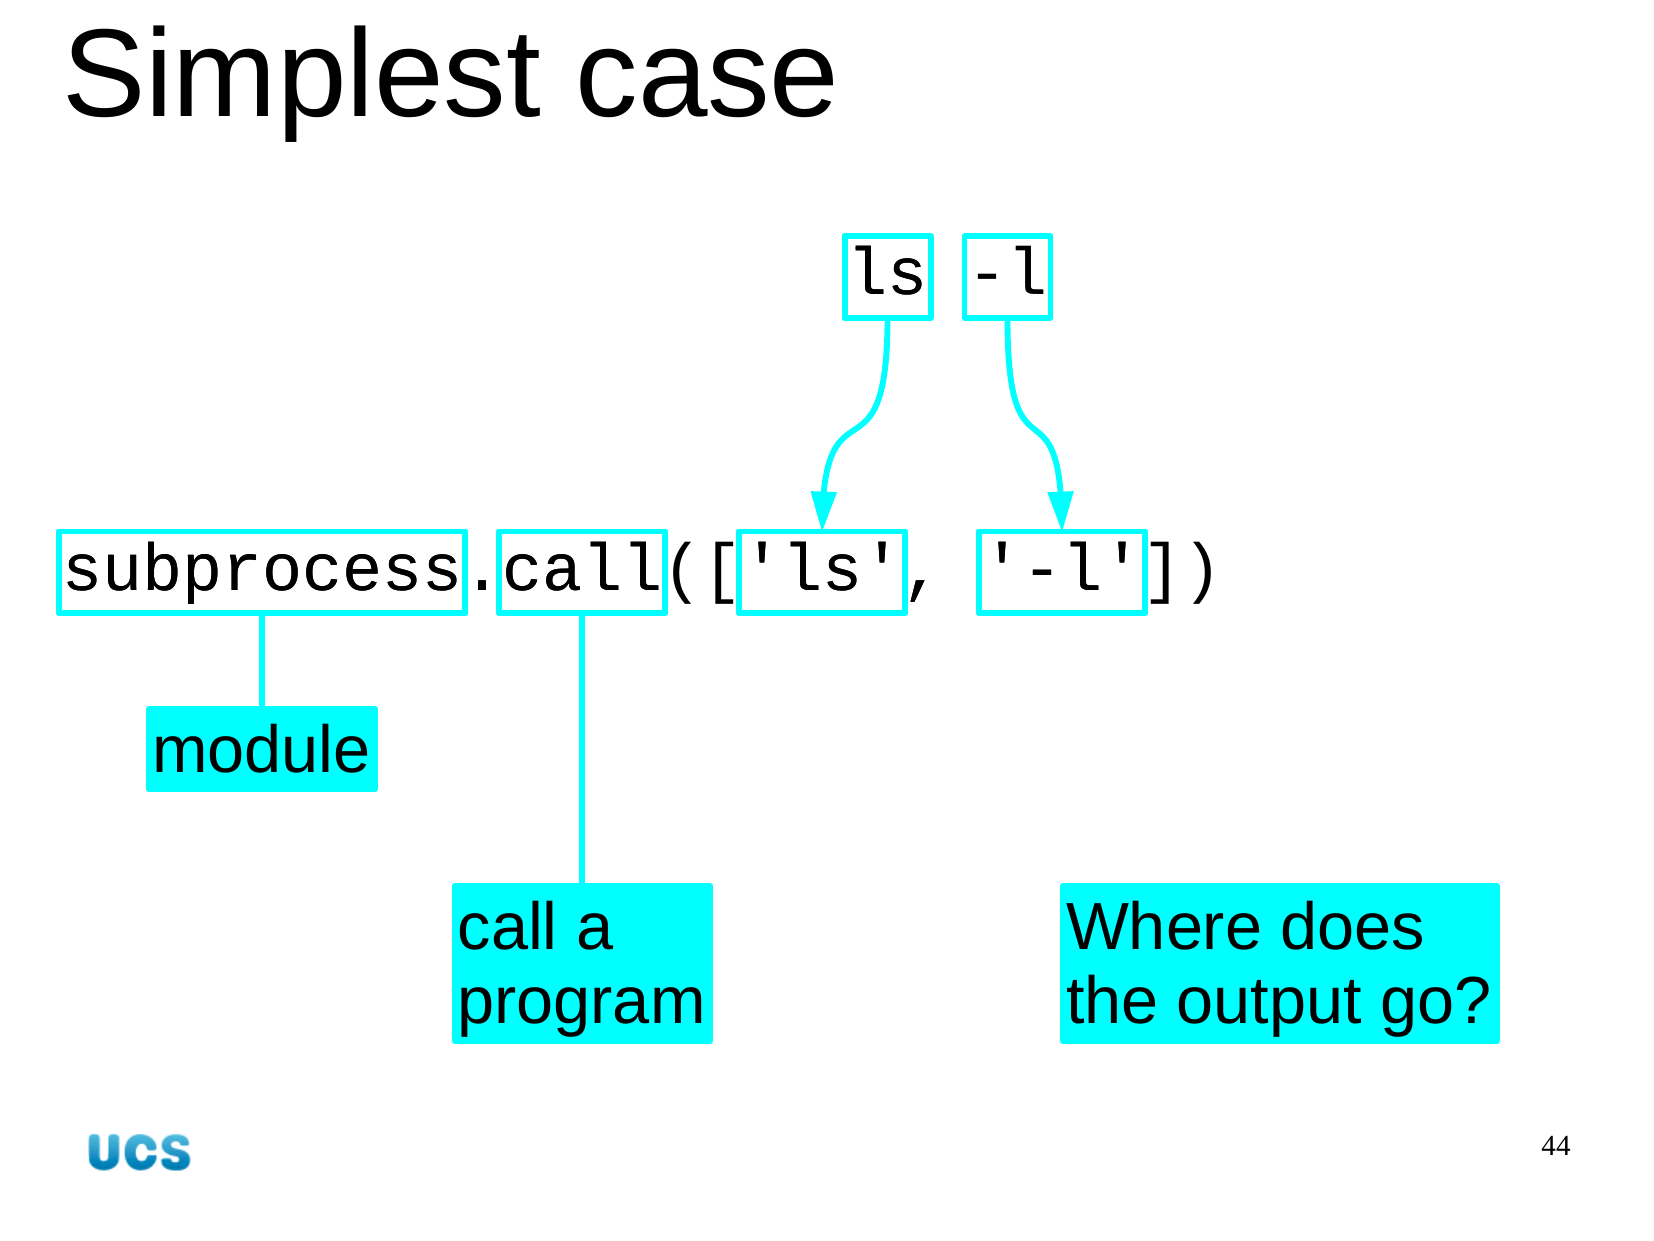

Simplest case
ls
ls
-l
subprocess
subprocess
.
.
call
call
([
'ls'
'ls'
,
,
'-l'
'-l'
])
module
call a
program
Where does
the output go?
44